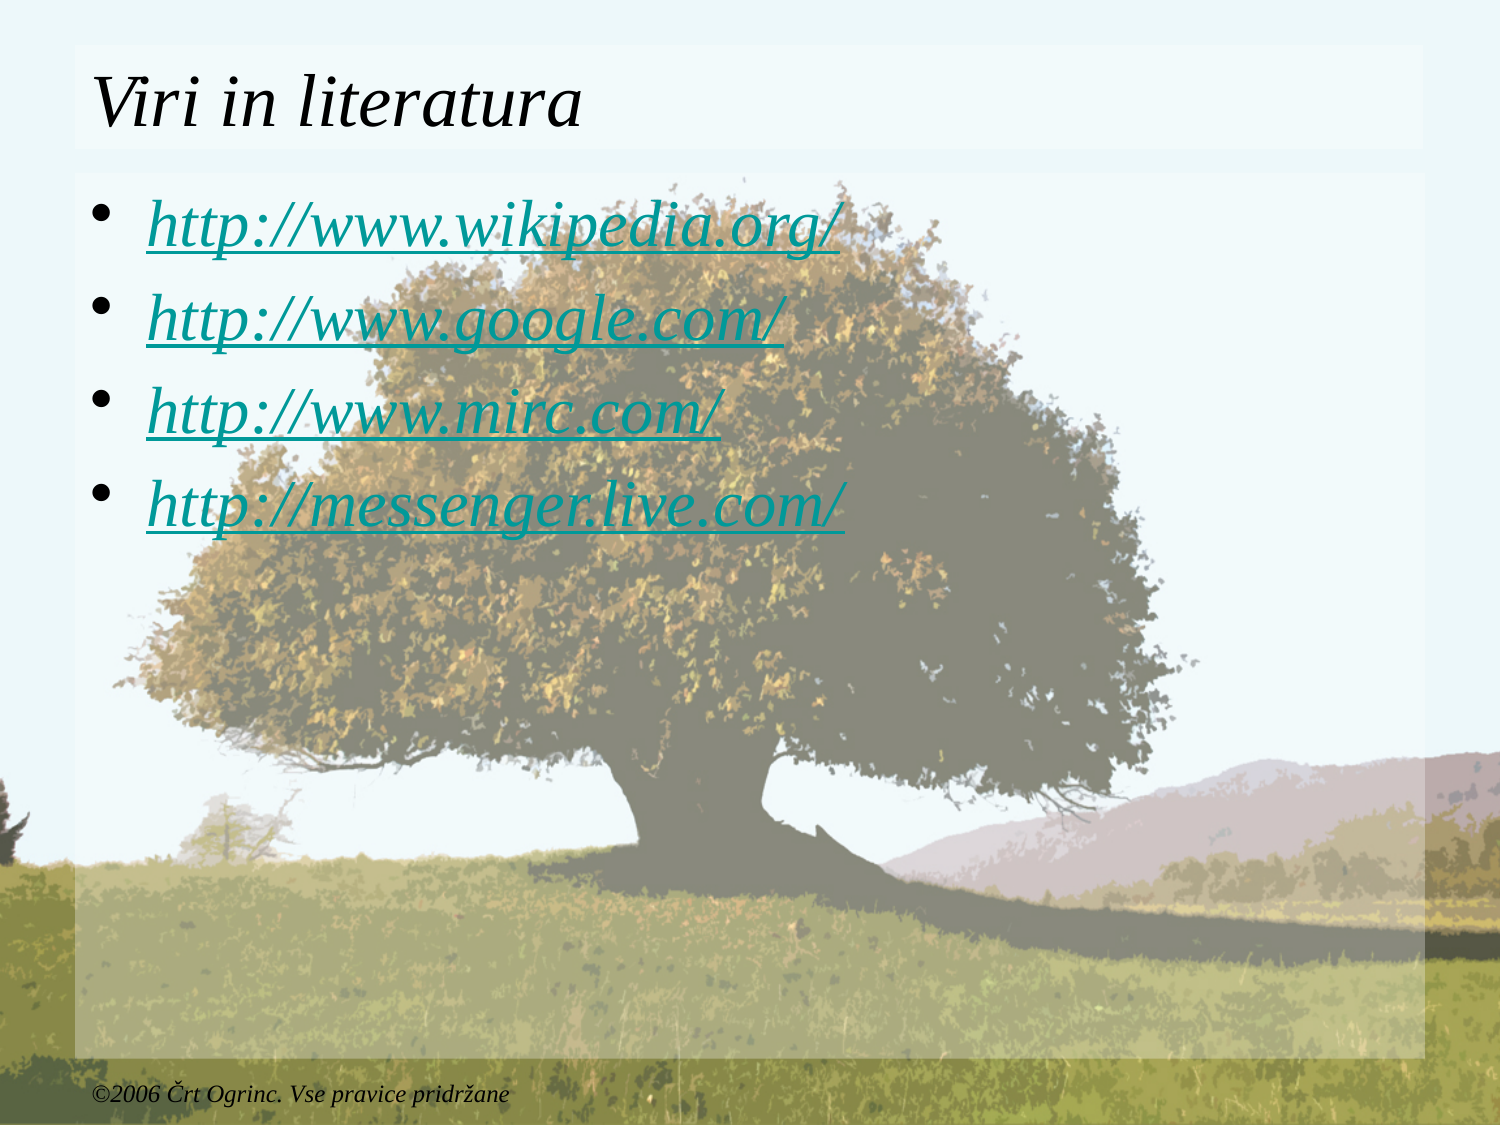

# Viri in literatura
http://www.wikipedia.org/
http://www.google.com/
http://www.mirc.com/
http://messenger.live.com/